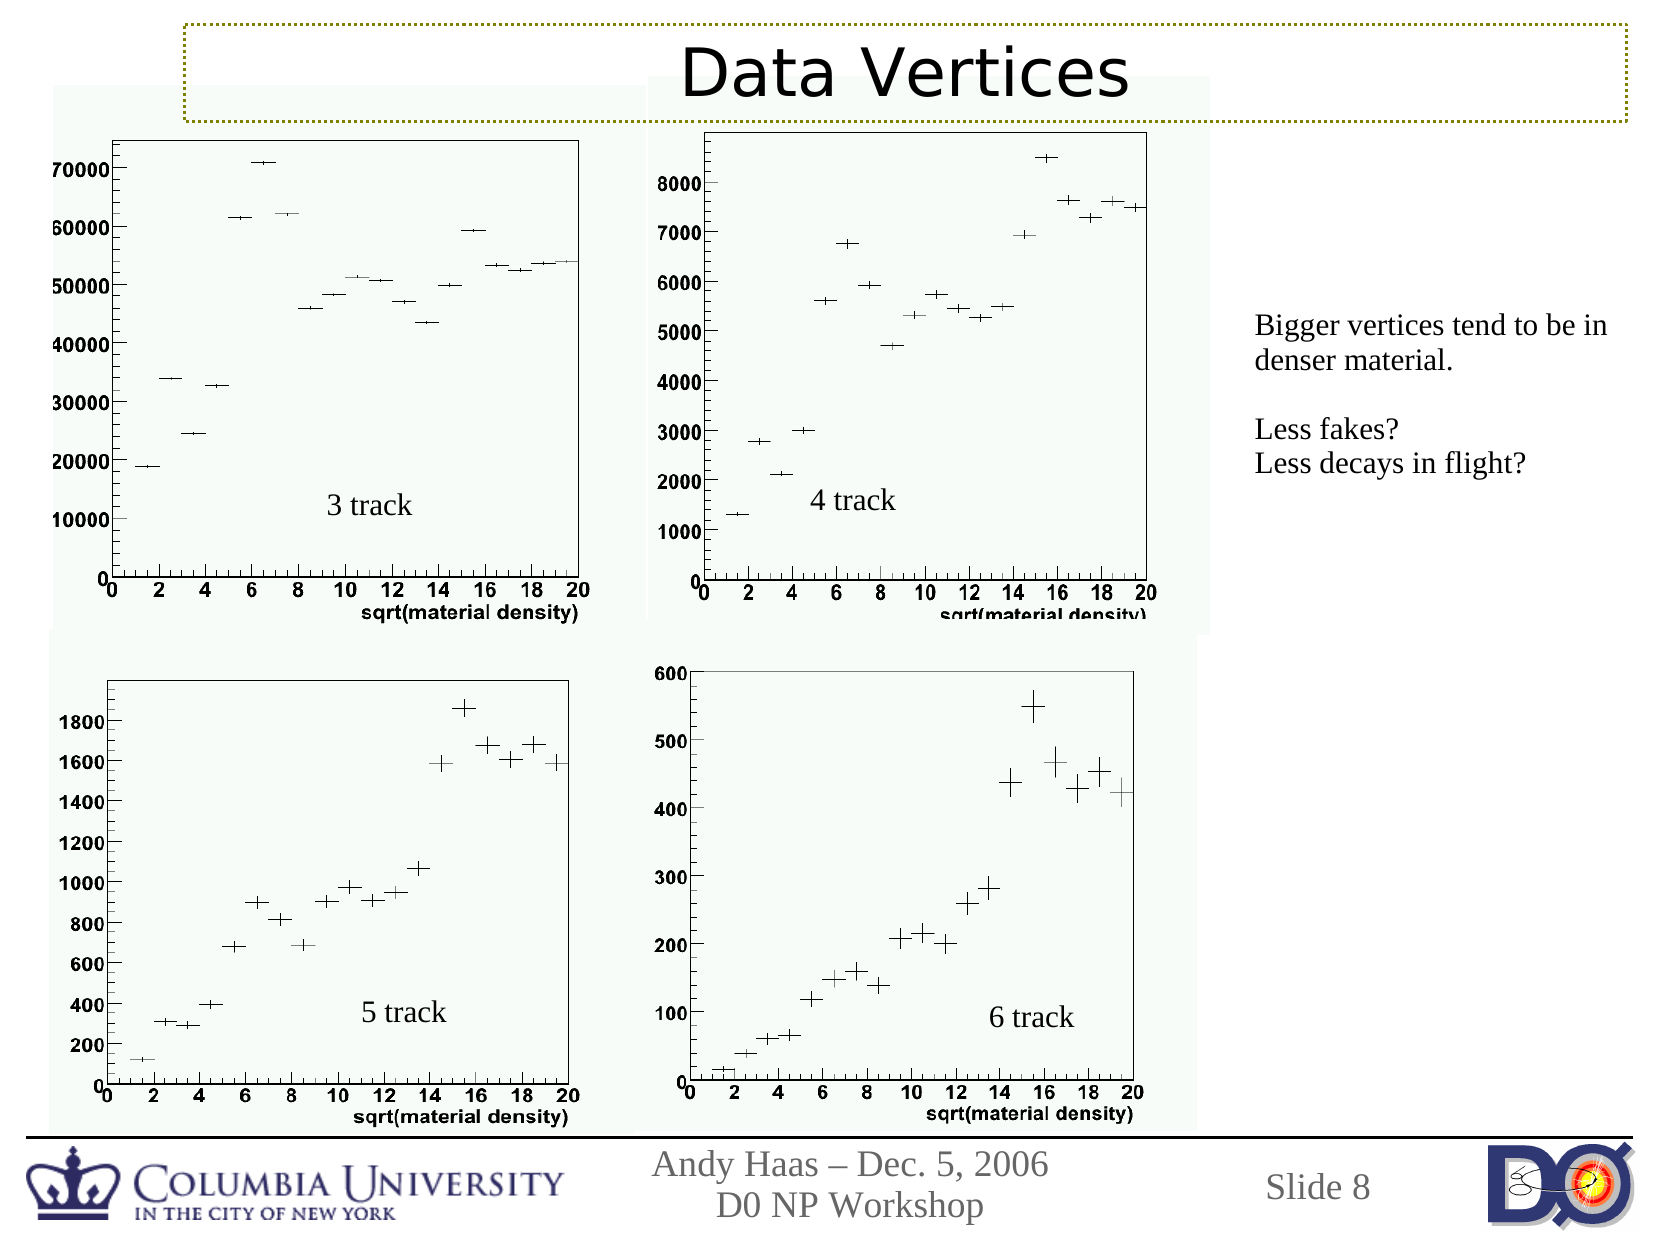

# Data Vertices
Bigger vertices tend to be in denser material.
Less fakes?
Less decays in flight?
4 track
3 track
5 track
6 track